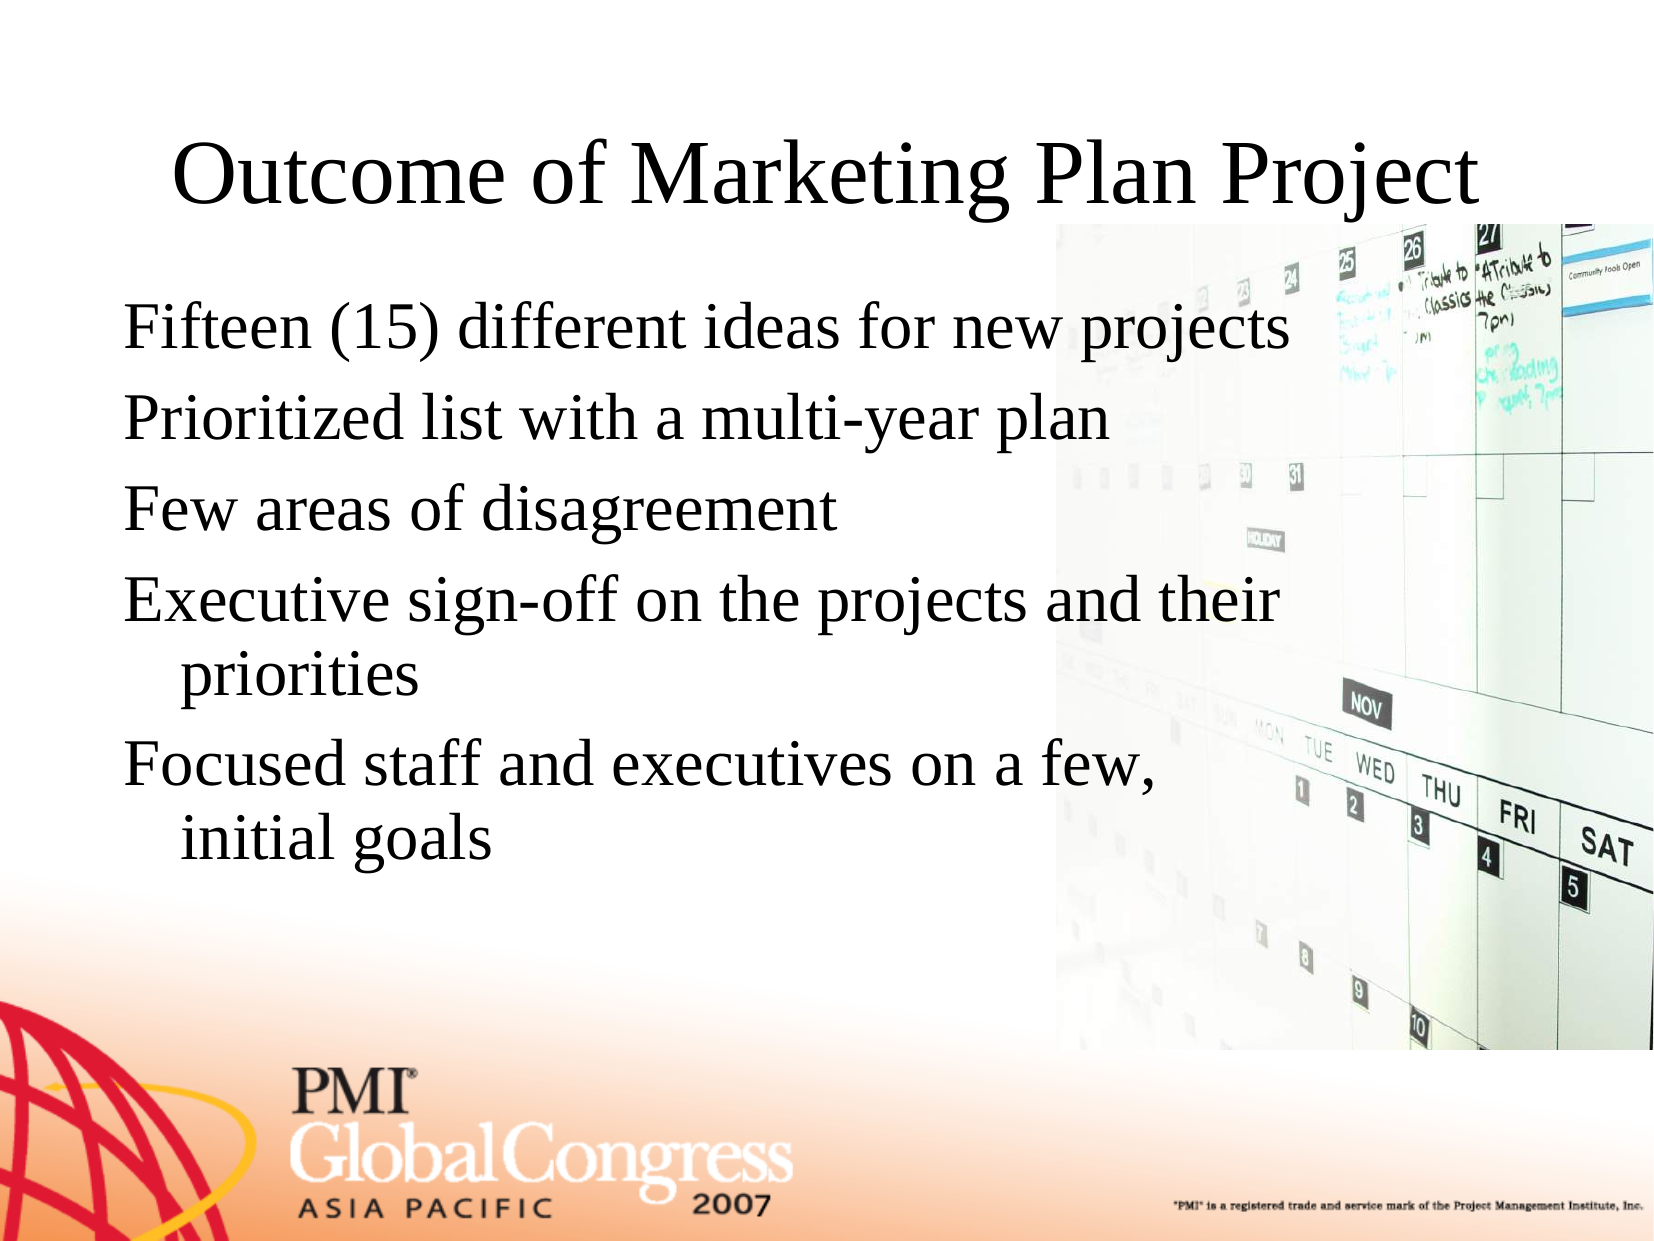

# Outcome of Marketing Plan Project
Fifteen (15) different ideas for new projects
Prioritized list with a multi-year plan
Few areas of disagreement
Executive sign-off on the projects and their priorities
Focused staff and executives on a few,
initial goals